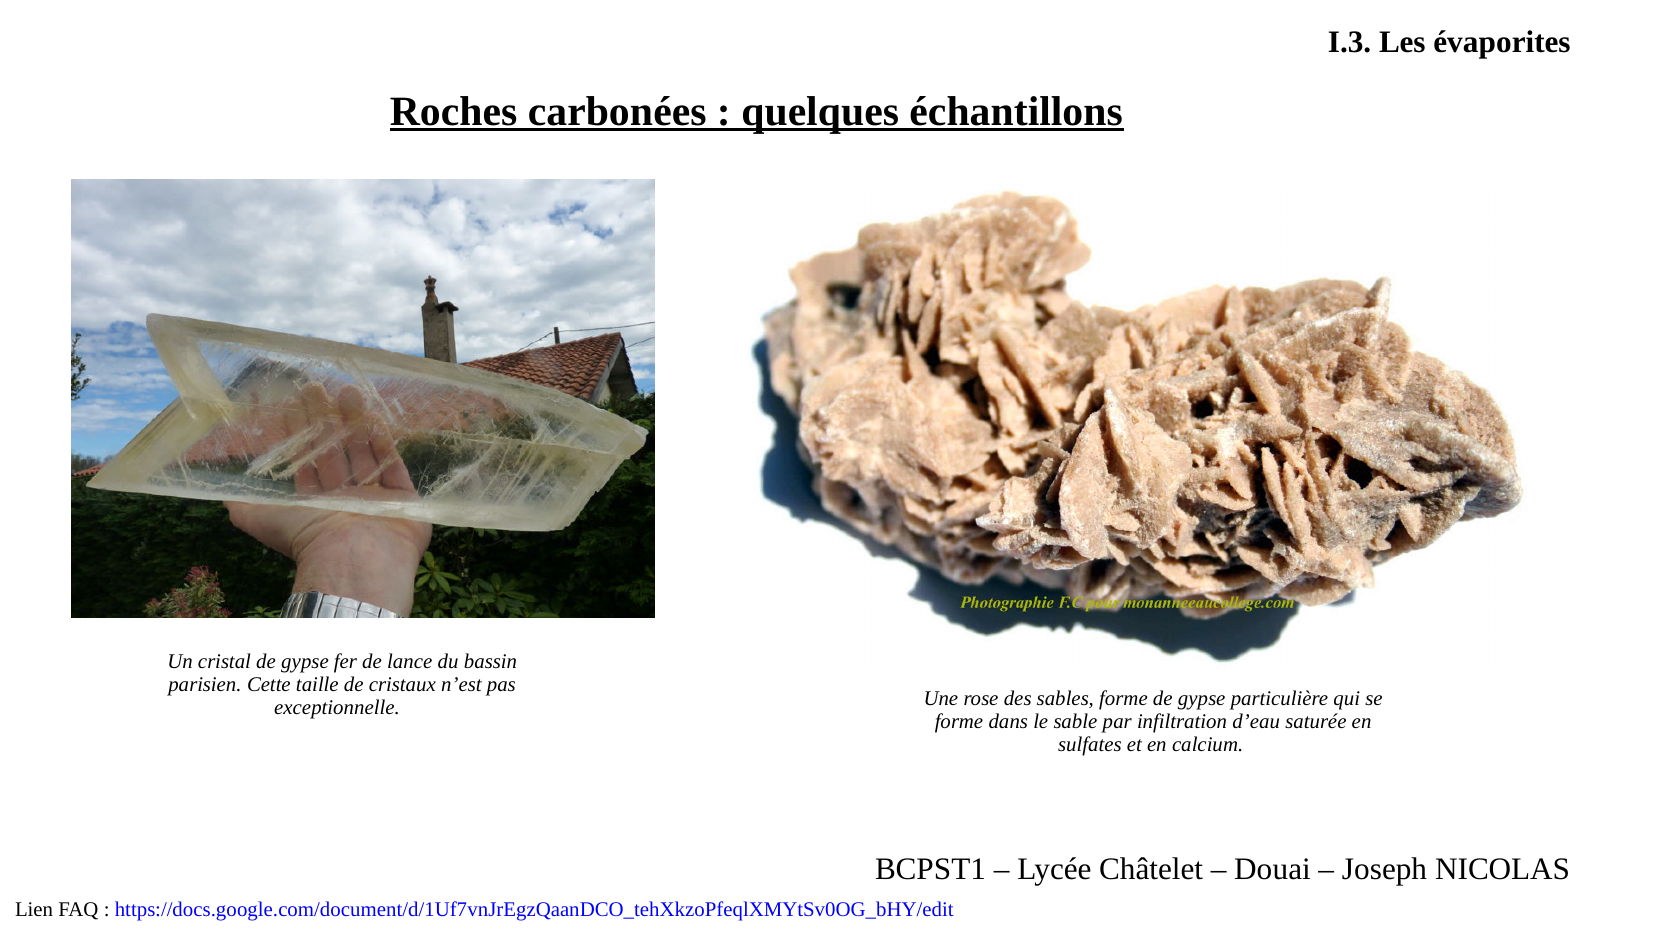

I.3. Les évaporites
				Roches carbonées : quelques échantillons
Un cristal de gypse fer de lance du bassin parisien. Cette taille de cristaux n’est pas exceptionnelle.
Une rose des sables, forme de gypse particulière qui se forme dans le sable par infiltration d’eau saturée en sulfates et en calcium.
BCPST1 – Lycée Châtelet – Douai – Joseph NICOLAS
Lien FAQ : https://docs.google.com/document/d/1Uf7vnJrEgzQaanDCO_tehXkzoPfeqlXMYtSv0OG_bHY/edit